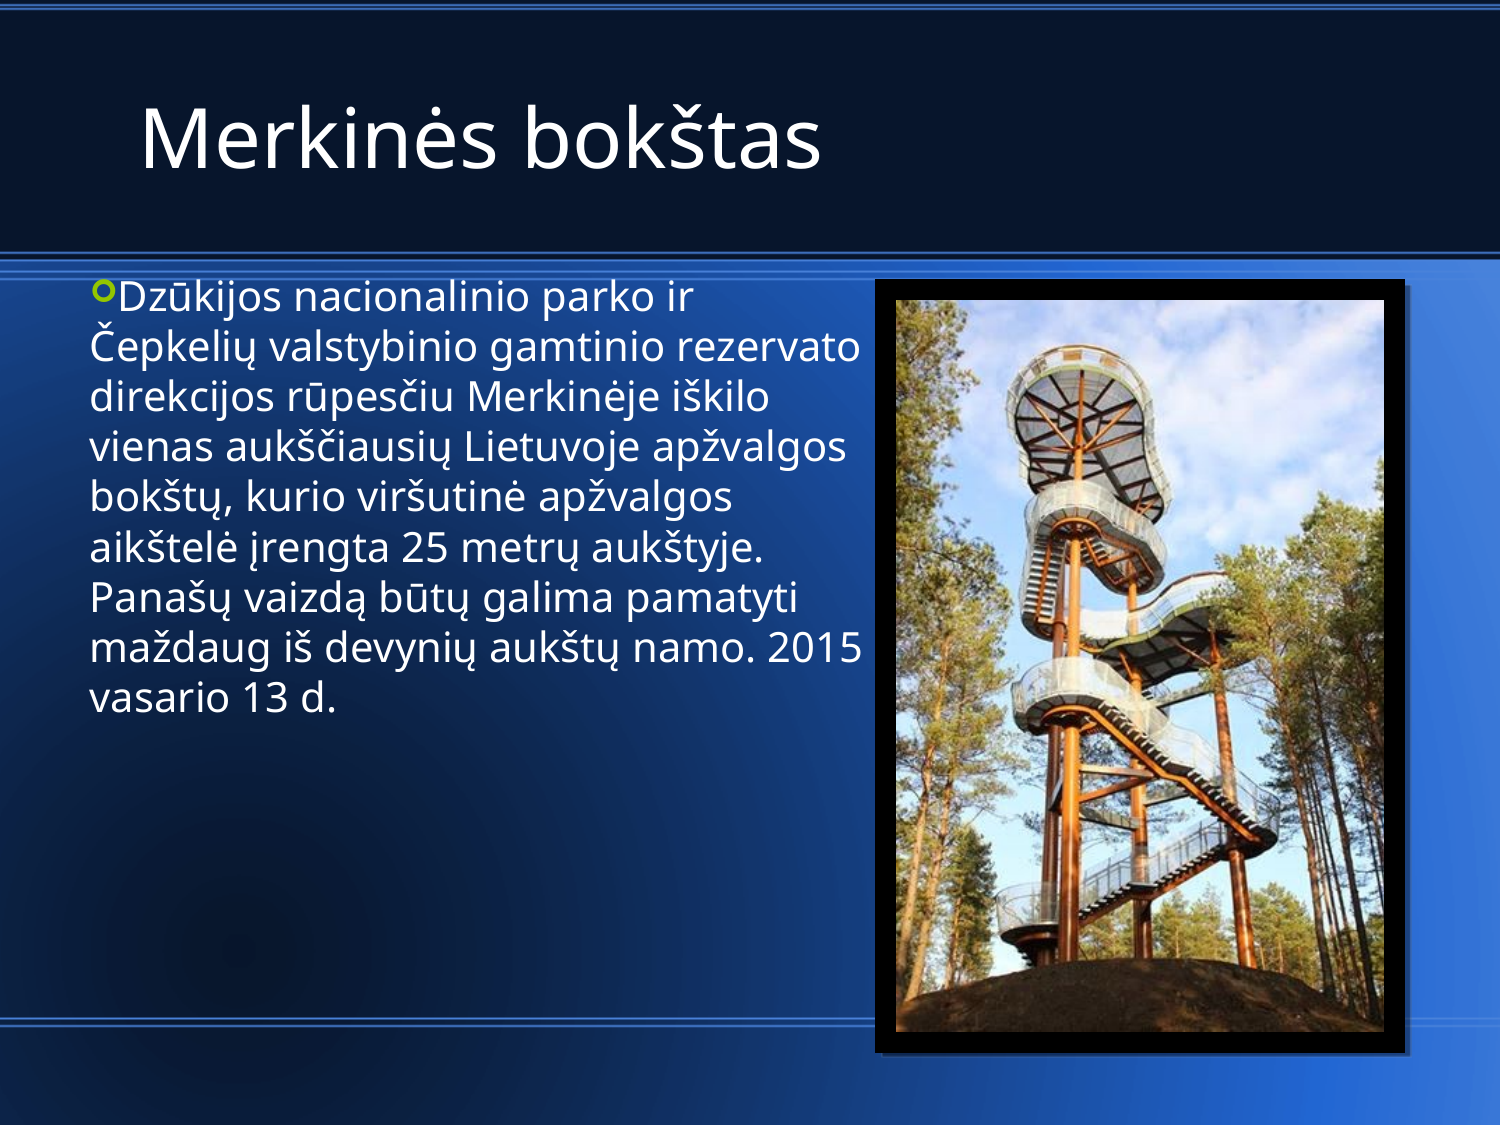

# Merkinės bokštas
Dzūkijos nacionalinio parko ir Čepkelių valstybinio gamtinio rezervato direkcijos rūpesčiu Merkinėje iškilo vienas aukščiausių Lietuvoje apžvalgos bokštų, kurio viršutinė apžvalgos aikštelė įrengta 25 metrų aukštyje. Panašų vaizdą būtų galima pamatyti maždaug iš devynių aukštų namo. 2015 vasario 13 d.